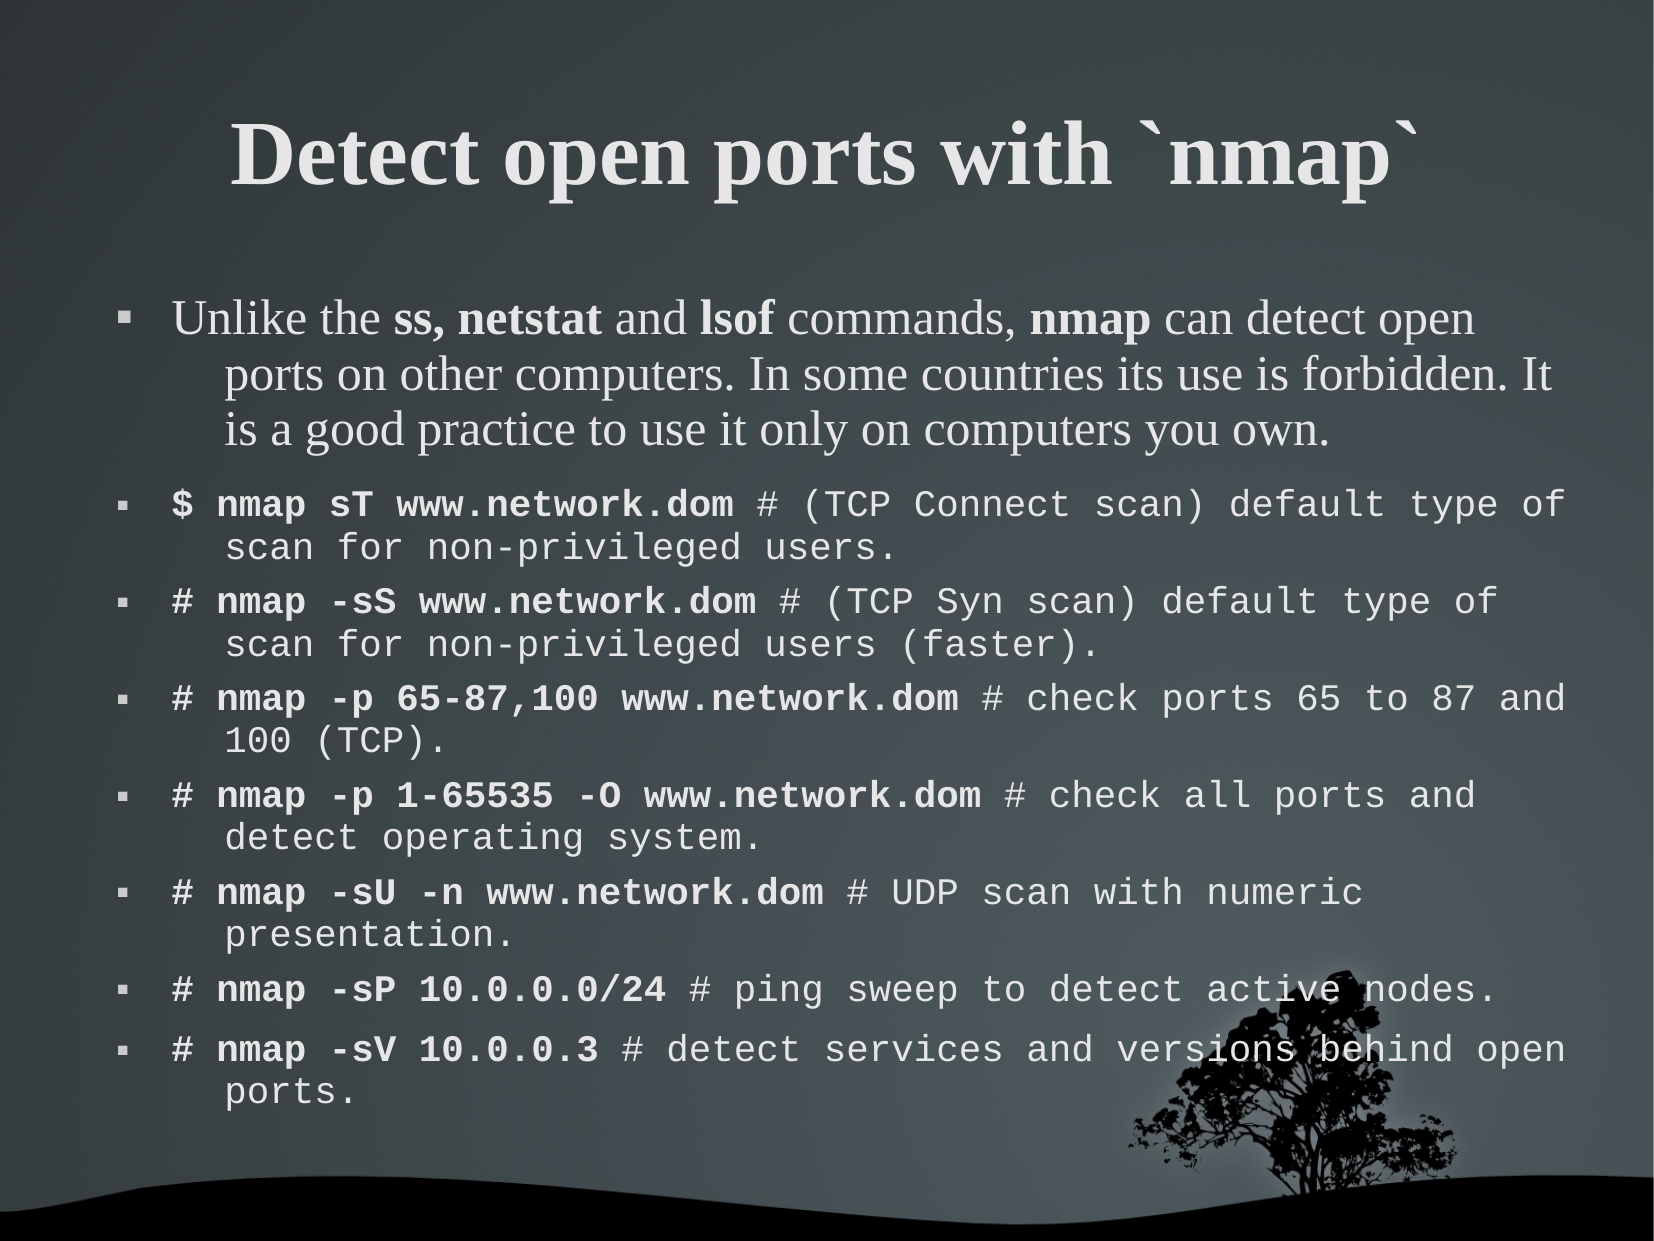

Detect open ports with `nmap`
# Unlike the ss, netstat and lsof commands, nmap can detect open ports on other computers. In some countries its use is forbidden. It is a good practice to use it only on computers you own.
$ nmap sT www.network.dom # (TCP Connect scan) default type of scan for non-privileged users.
# nmap -sS www.network.dom # (TCP Syn scan) default type of scan for non-privileged users (faster).
# nmap -p 65-87,100 www.network.dom # check ports 65 to 87 and 100 (TCP).
# nmap -p 1-65535 -Ο www.network.dom # check all ports and detect operating system.
# nmap -sU -n www.network.dom # UDP scan with numeric presentation.
# nmap -sP 10.0.0.0/24 # ping sweep to detect active nodes.
# nmap -sV 10.0.0.3 # detect services and versions behind open ports.